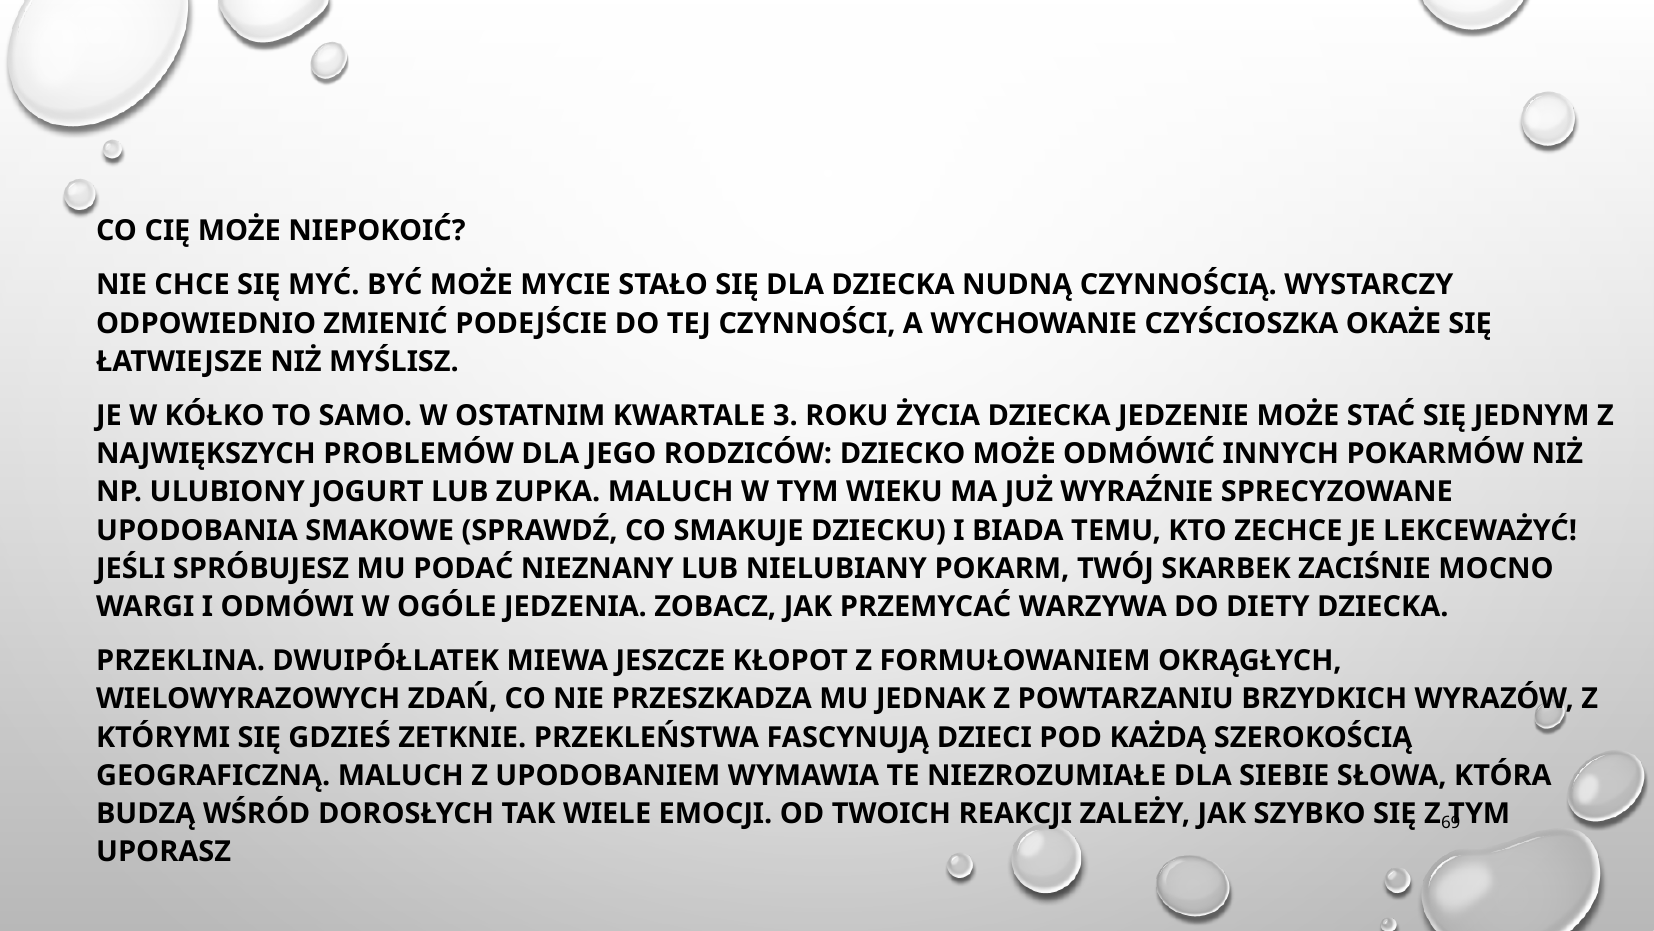

# Co cię może niepokoić?
Nie chce się myć. Być może mycie stało się dla dziecka nudną czynnością. Wystarczy odpowiednio zmienić podejście do tej czynności, a wychowanie czyścioszka okaże się łatwiejsze niż myślisz.
Je w kółko to samo. W ostatnim kwartale 3. roku życia dziecka jedzenie może stać się jednym z największych problemów dla jego rodziców: dziecko może odmówić innych pokarmów niż np. ulubiony jogurt lub zupka. Maluch w tym wieku ma już wyraźnie sprecyzowane upodobania smakowe (sprawdź, co smakuje dziecku) i biada temu, kto zechce je lekceważyć! Jeśli spróbujesz mu podać nieznany lub nielubiany pokarm, twój skarbek zaciśnie mocno wargi i odmówi w ogóle jedzenia. Zobacz, jak przemycać warzywa do diety dziecka.
Przeklina. Dwuipółlatek miewa jeszcze kłopot z formułowaniem okrągłych, wielowyrazowych zdań, co nie przeszkadza mu jednak z powtarzaniu brzydkich wyrazów, z którymi się gdzieś zetknie. Przekleństwa fascynują dzieci pod każdą szerokością geograficzną. Maluch z upodobaniem wymawia te niezrozumiałe dla siebie słowa, która budzą wśród dorosłych tak wiele emocji. Od twoich reakcji zależy, jak szybko się z tym uporasz